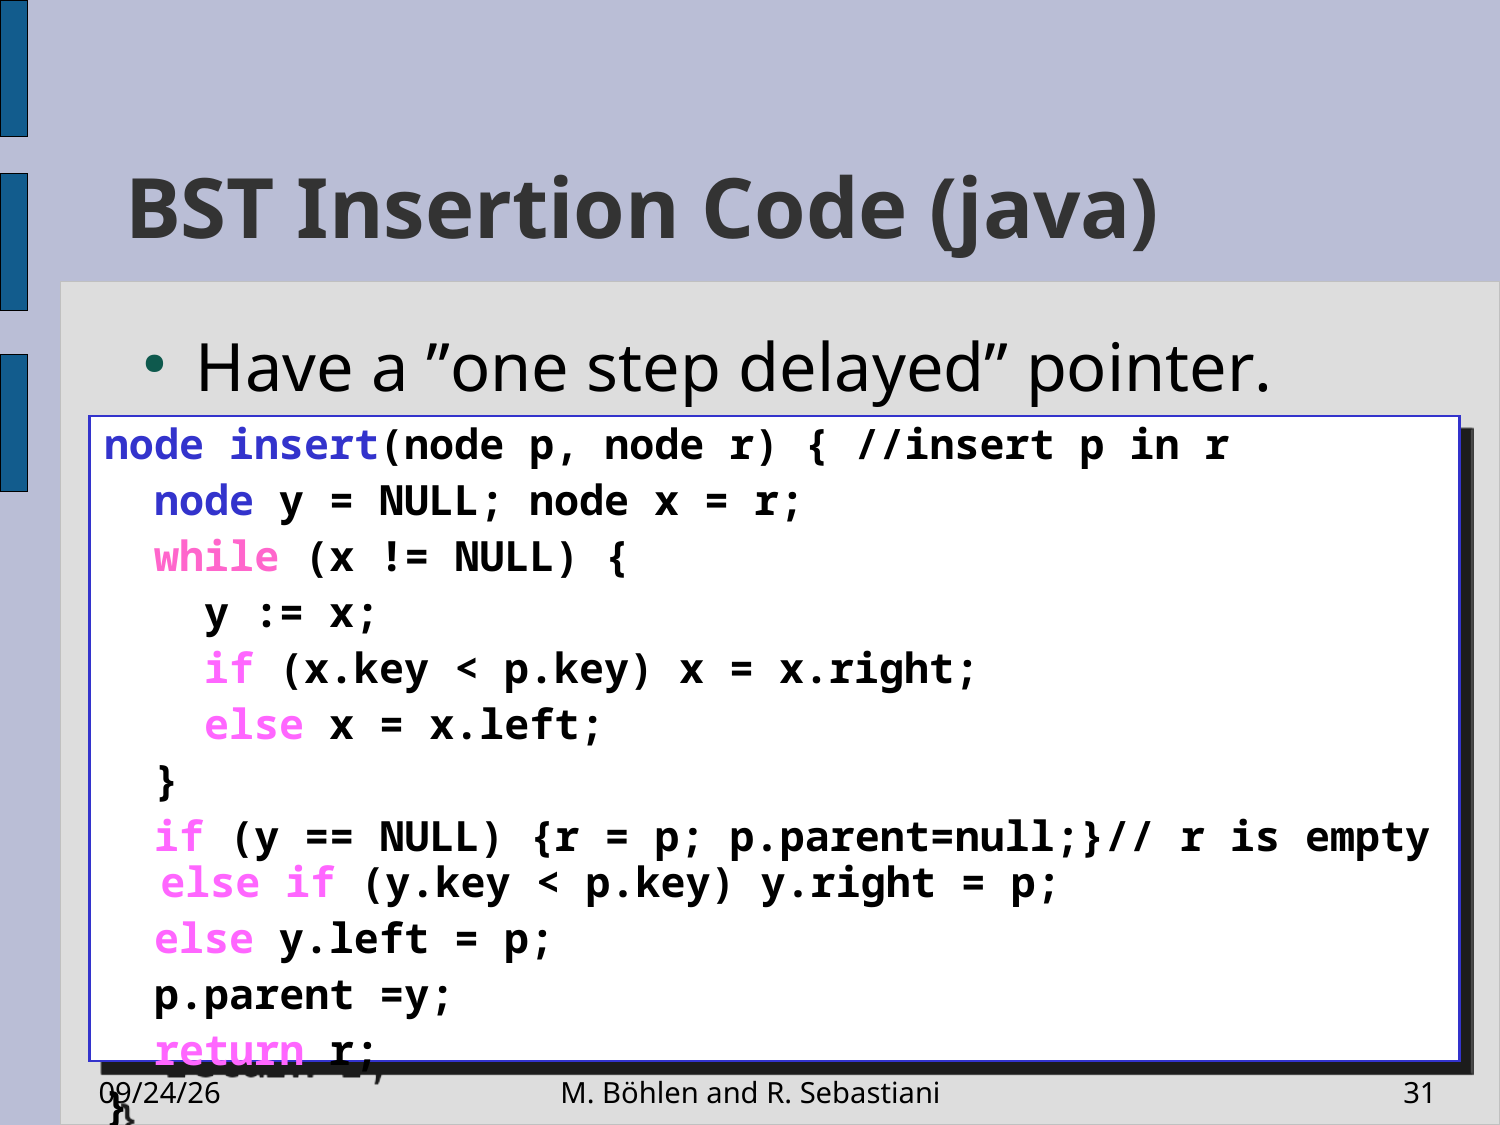

BST Insertion Code (java)
# Have a ”one step delayed” pointer.
node insert(node p, node r) { //insert p in r
 node y = NULL; node x = r;
 while (x != NULL) {
 y := x;
 if (x.key < p.key) x = x.right;
 else x = x.left;
 }
 if (y == NULL) {r = p; p.parent=null;}// r is empty
else if (y.key < p.key) y.right = p;
 else y.left = p;
 p.parent =y;
 return r;
}
M. Böhlen and R. Sebastiani
31